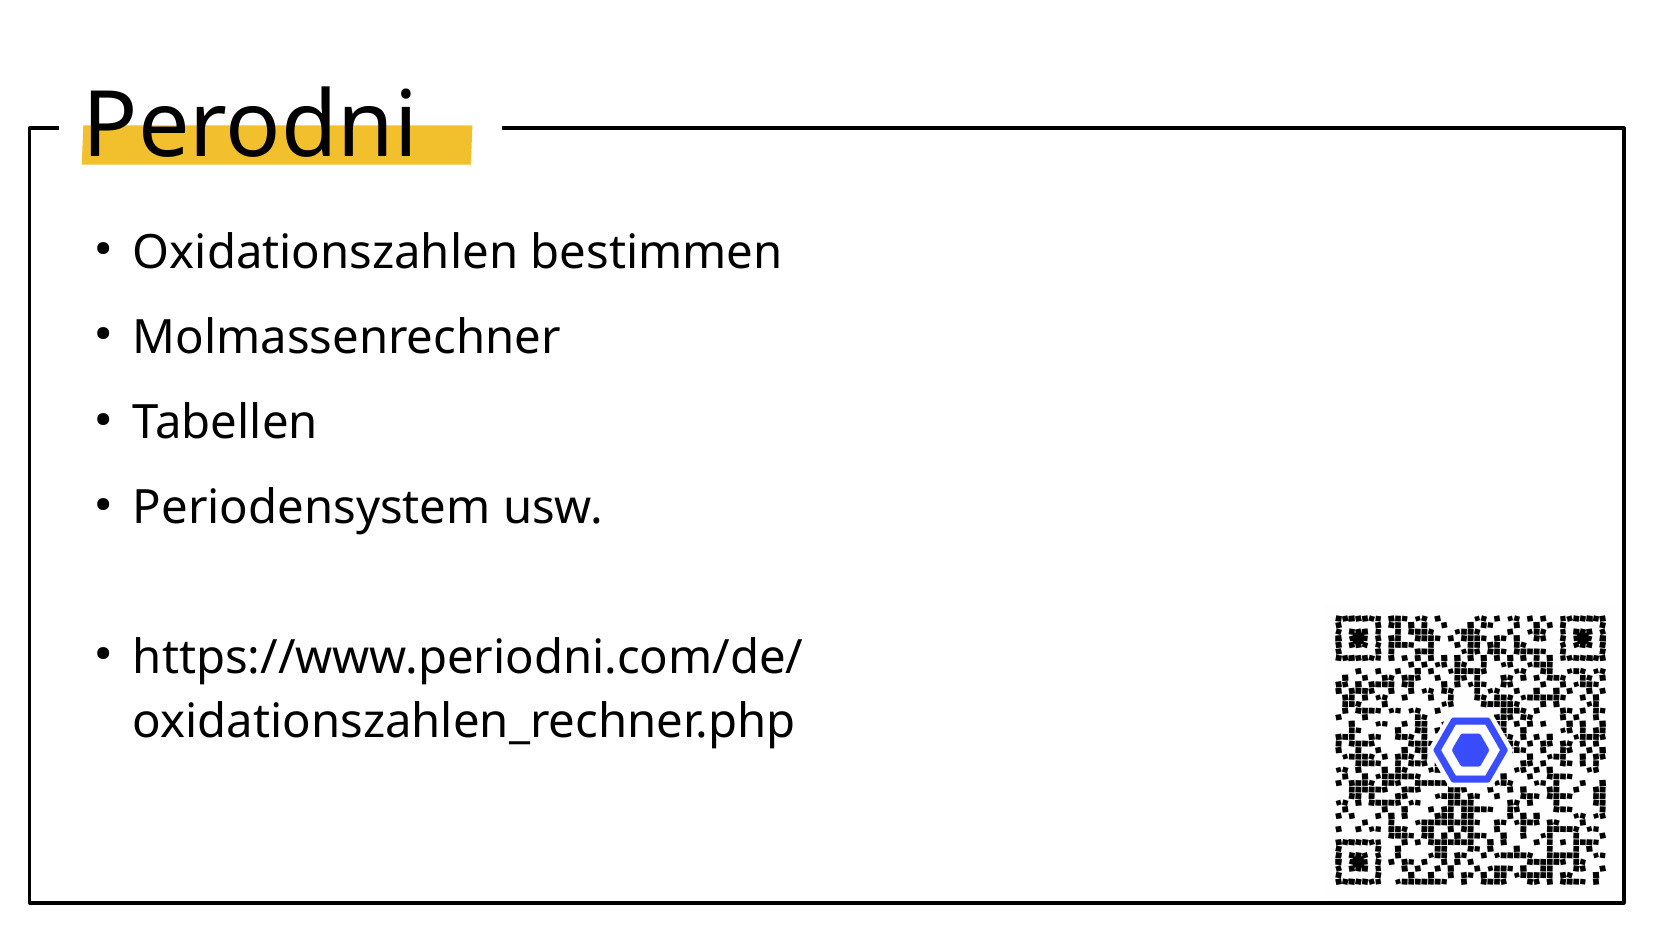

# Perodni
Oxidationszahlen bestimmen
Molmassenrechner
Tabellen
Periodensystem usw.
https://www.periodni.com/de/
oxidationszahlen_rechner.php